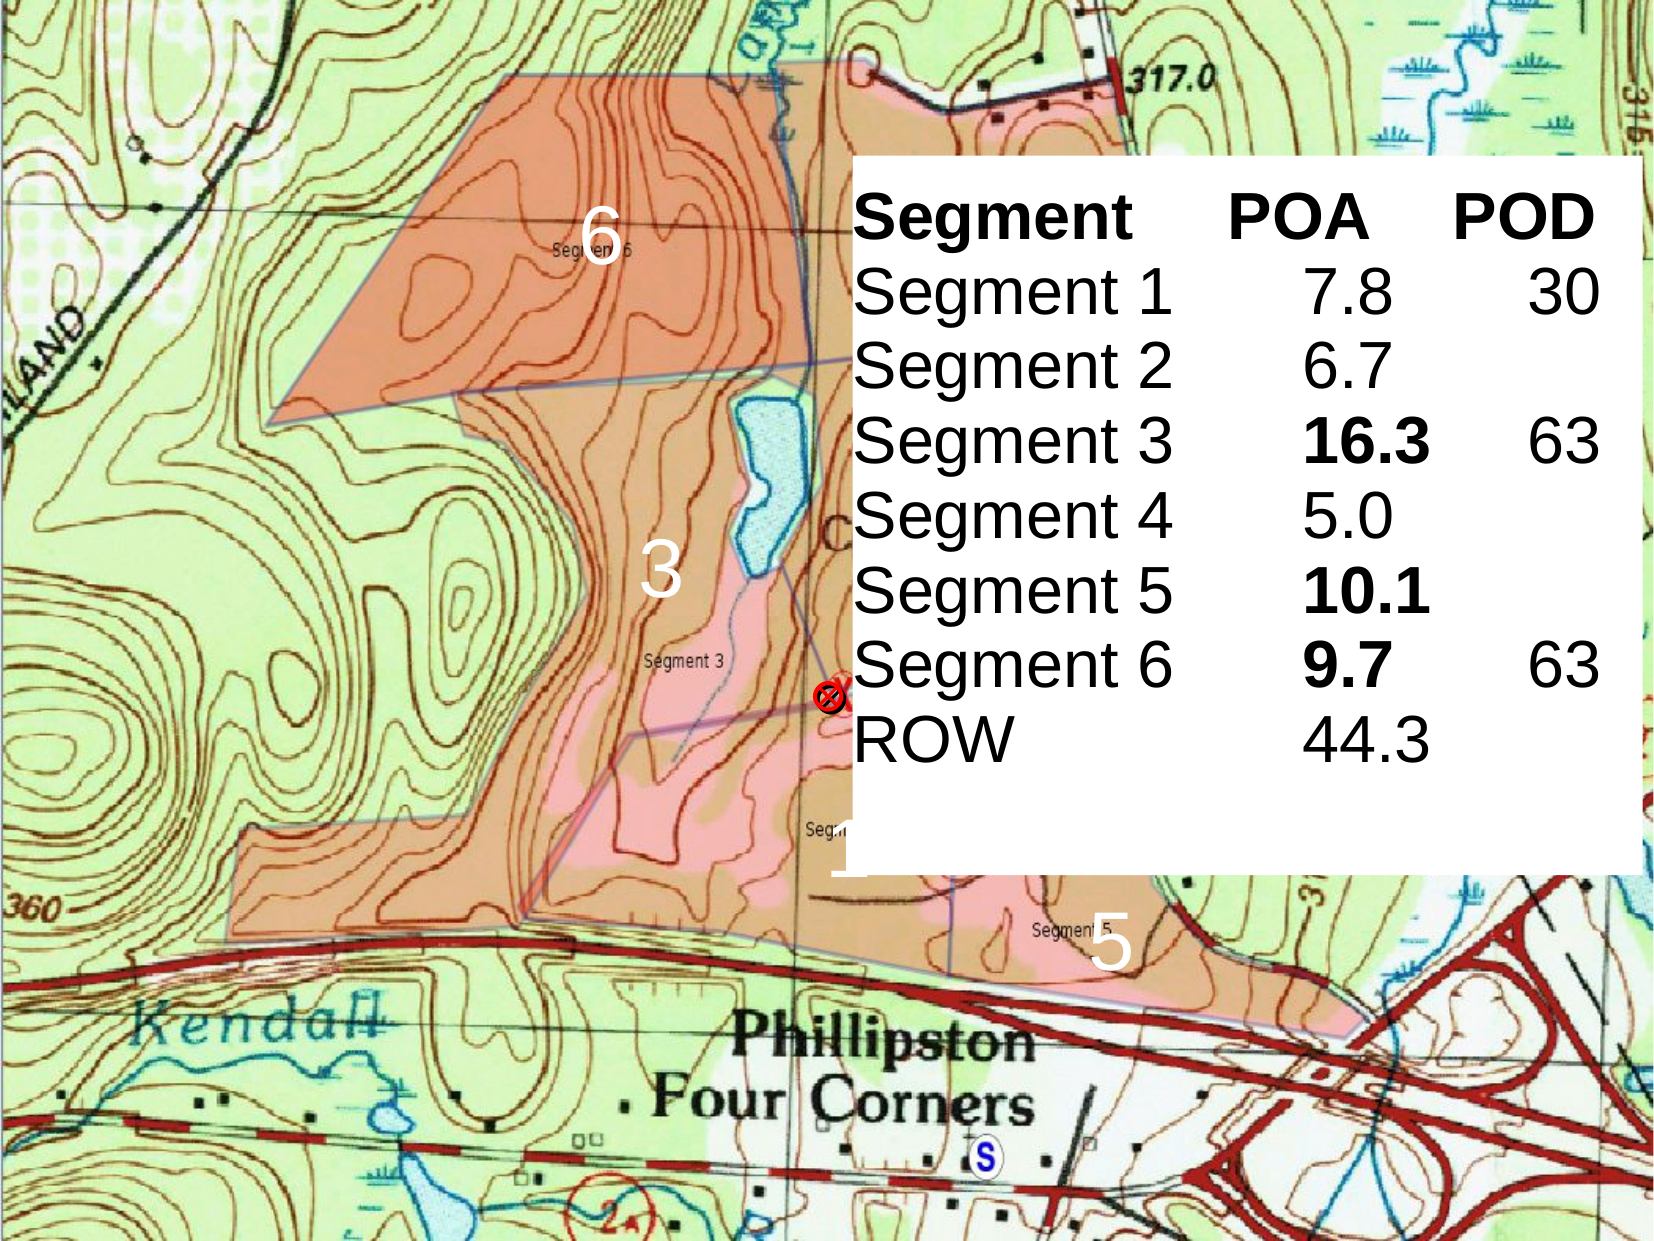

Segment		POA		POD
Segment 1		7.8		30
Segment 2		6.7
Segment 3		16.3		63
Segment 4		5.0
Segment 5		10.1
Segment 6		9.7		63
ROW				44.3
4
6
3
2
⭙
IPP
1
5